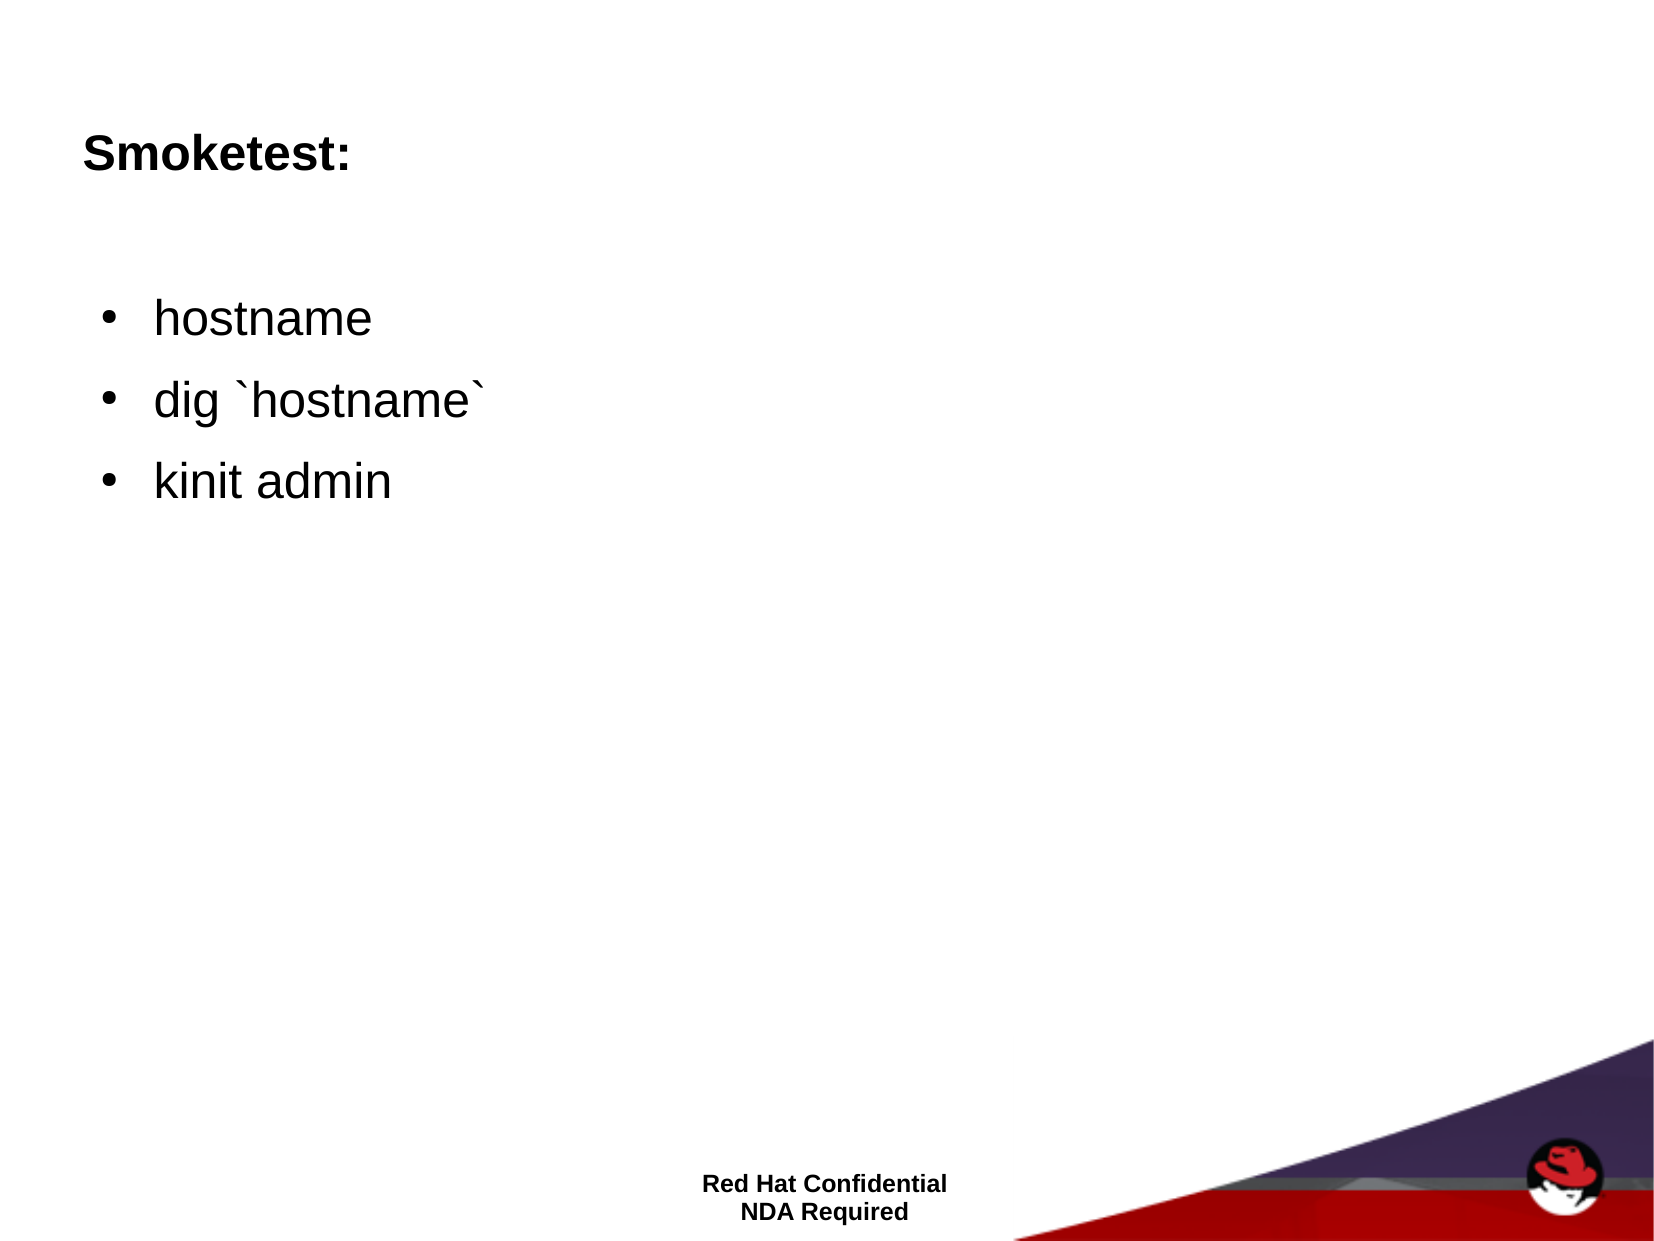

# Smoketest:
hostname
dig `hostname`
kinit admin